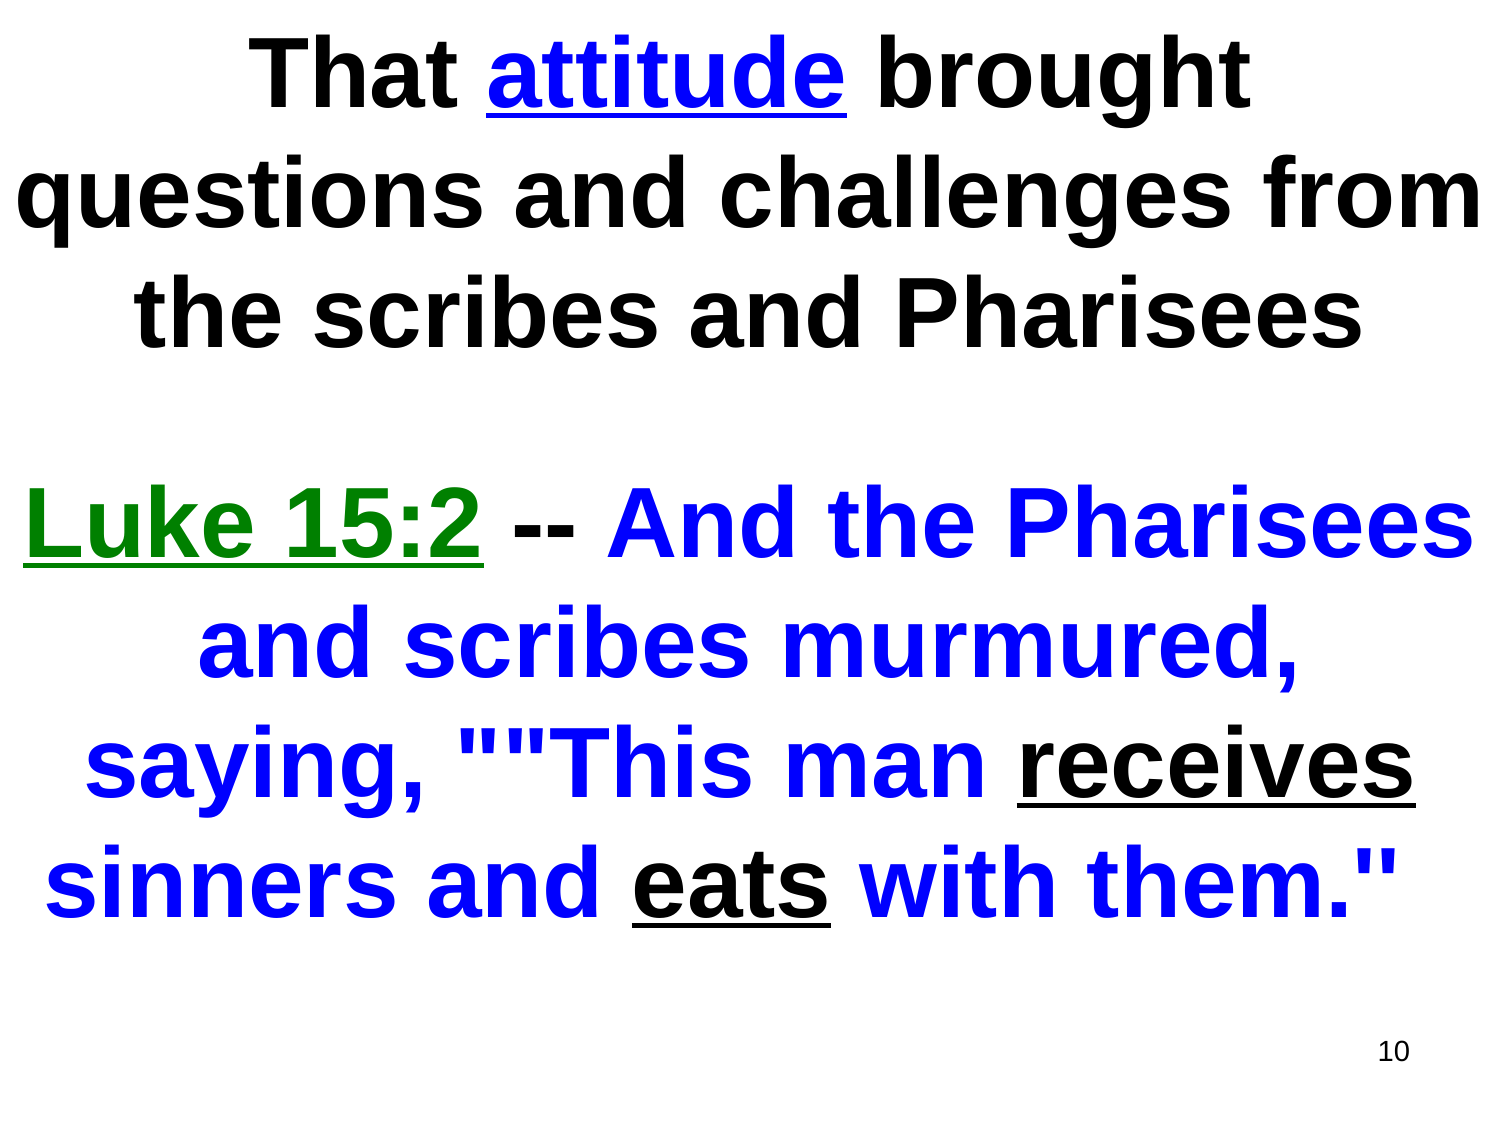

That attitude brought questions and challenges from the scribes and Pharisees
Luke 15:2 -- And the Pharisees and scribes murmured, saying, ""This man receives sinners and eats with them.''